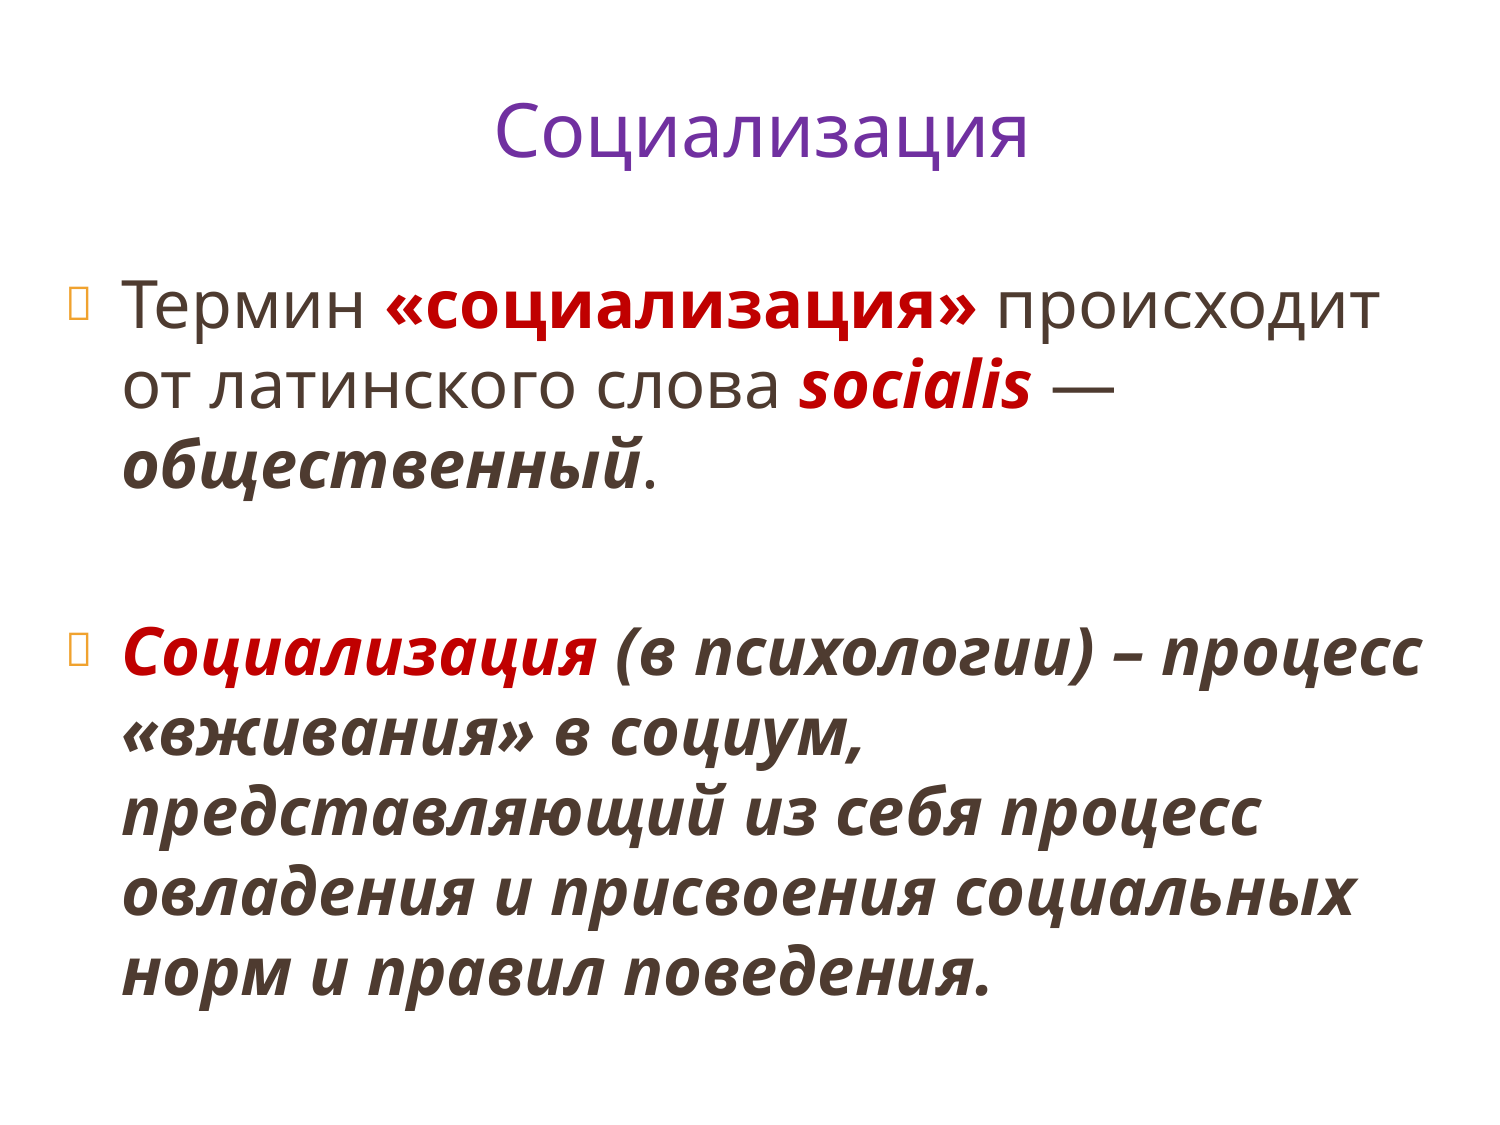

# Социализация
Термин «социализация» происходит от латинского слова socialis — общественный.
Социализация (в психологии) – процесс «вживания» в социум, представляющий из себя процесс овладения и присвоения социальных норм и правил поведения.